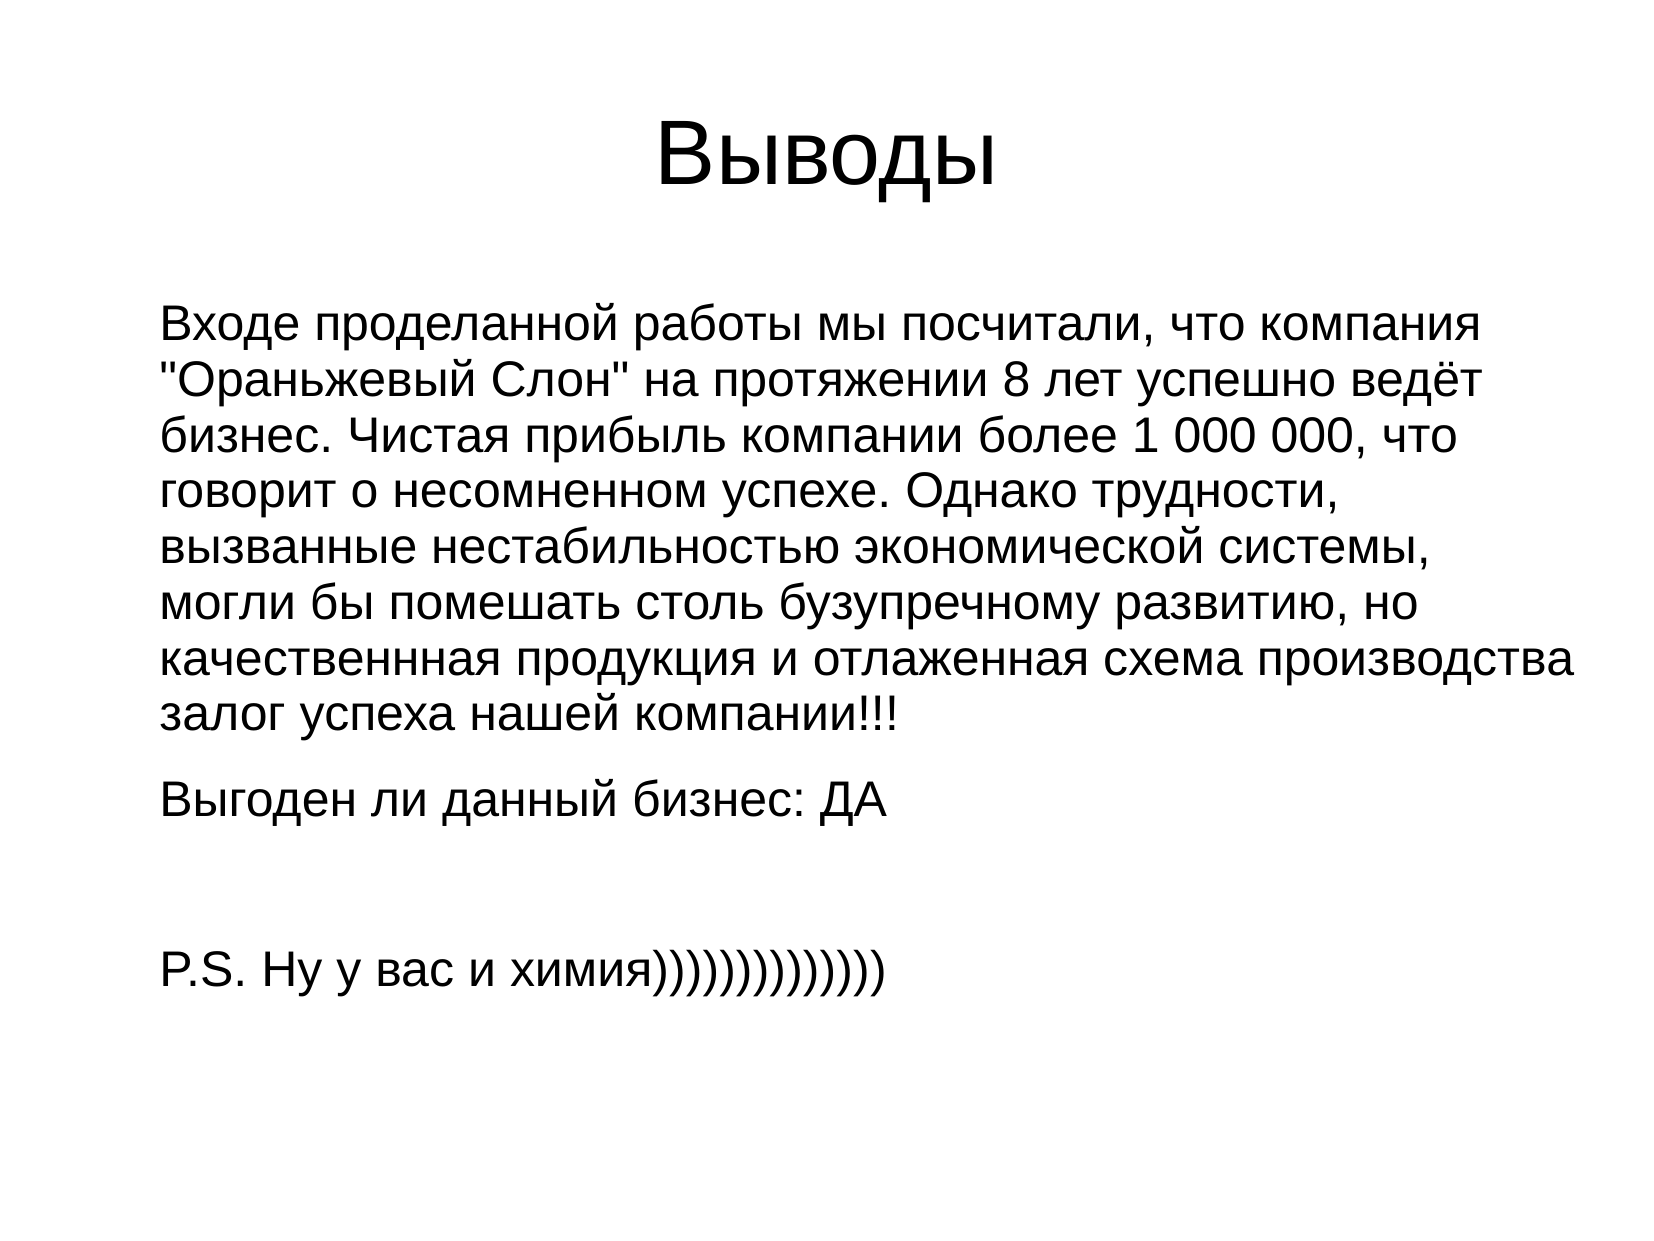

# Выводы
Входе проделанной работы мы посчитали, что компания "Ораньжевый Слон" на протяжении 8 лет успешно ведёт бизнес. Чистая прибыль компании более 1 000 000, что говорит о несомненном успехе. Однако трудности, вызванные нестабильностью экономической системы, могли бы помешать столь бузупречному развитию, но качественнная продукция и отлаженная схема производства залог успеха нашей компании!!!
Выгоден ли данный бизнес: ДА
P.S. Ну у вас и химия))))))))))))))